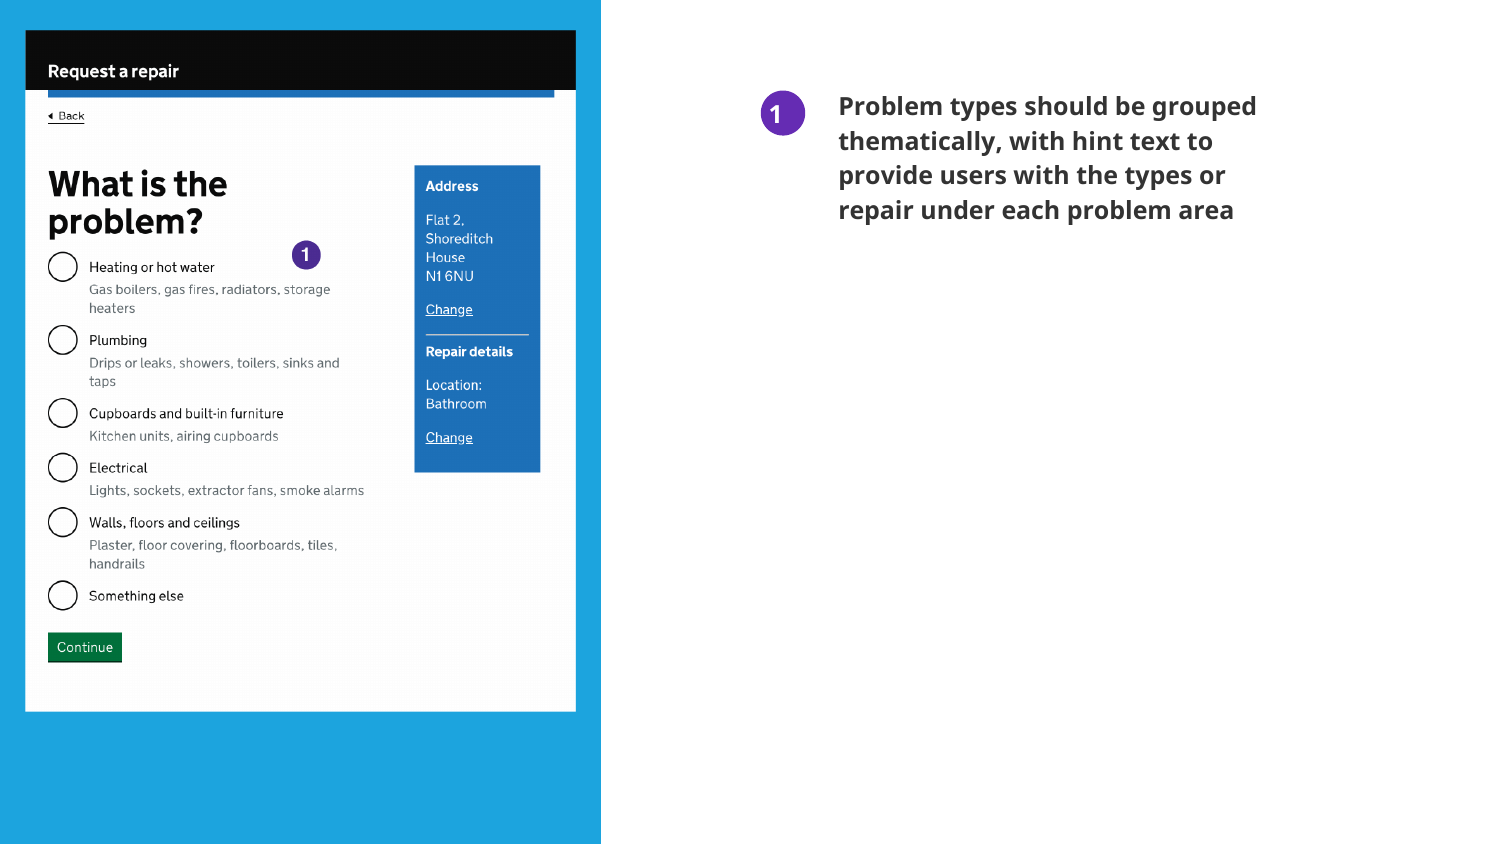

Problem types should be grouped thematically, with hint text to provide users with the types or repair under each problem area
1